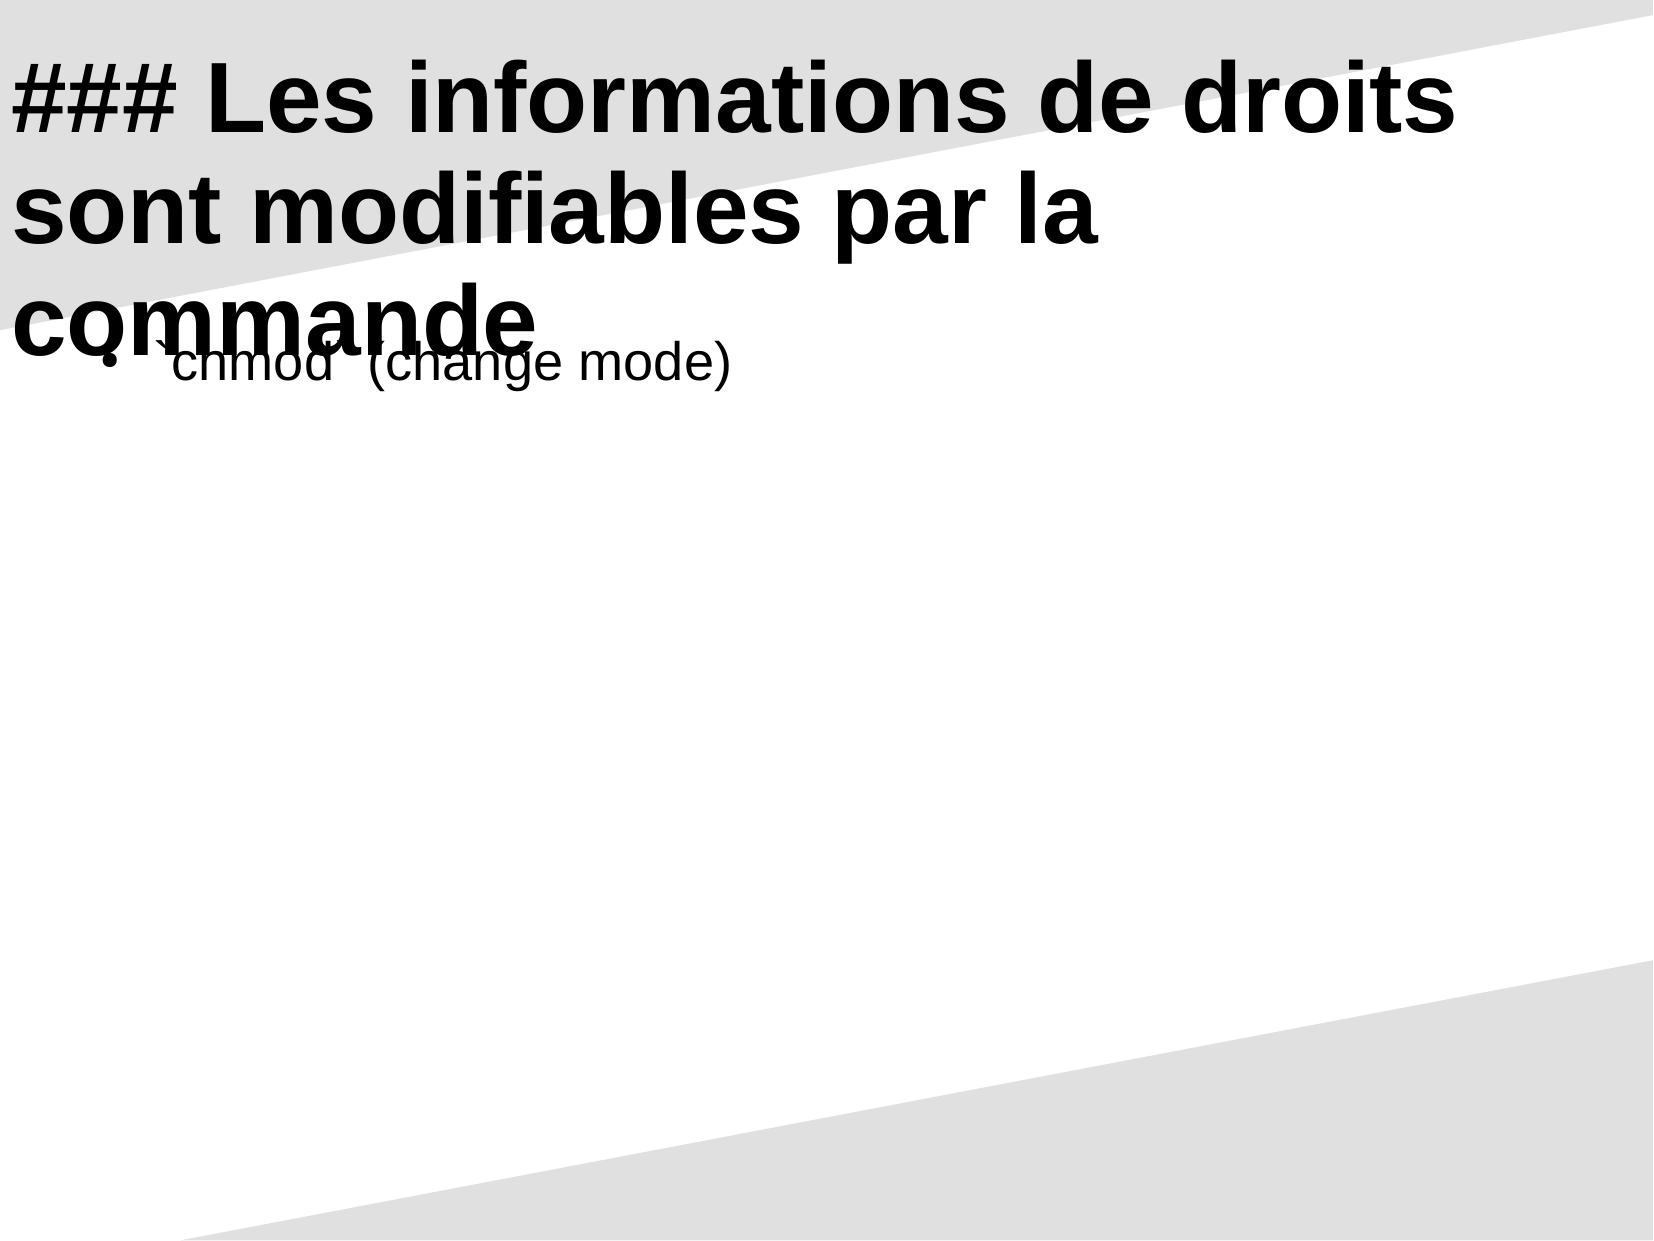

# ### Les informations de droits sont modifiables par la commande
`chmod` (change mode)